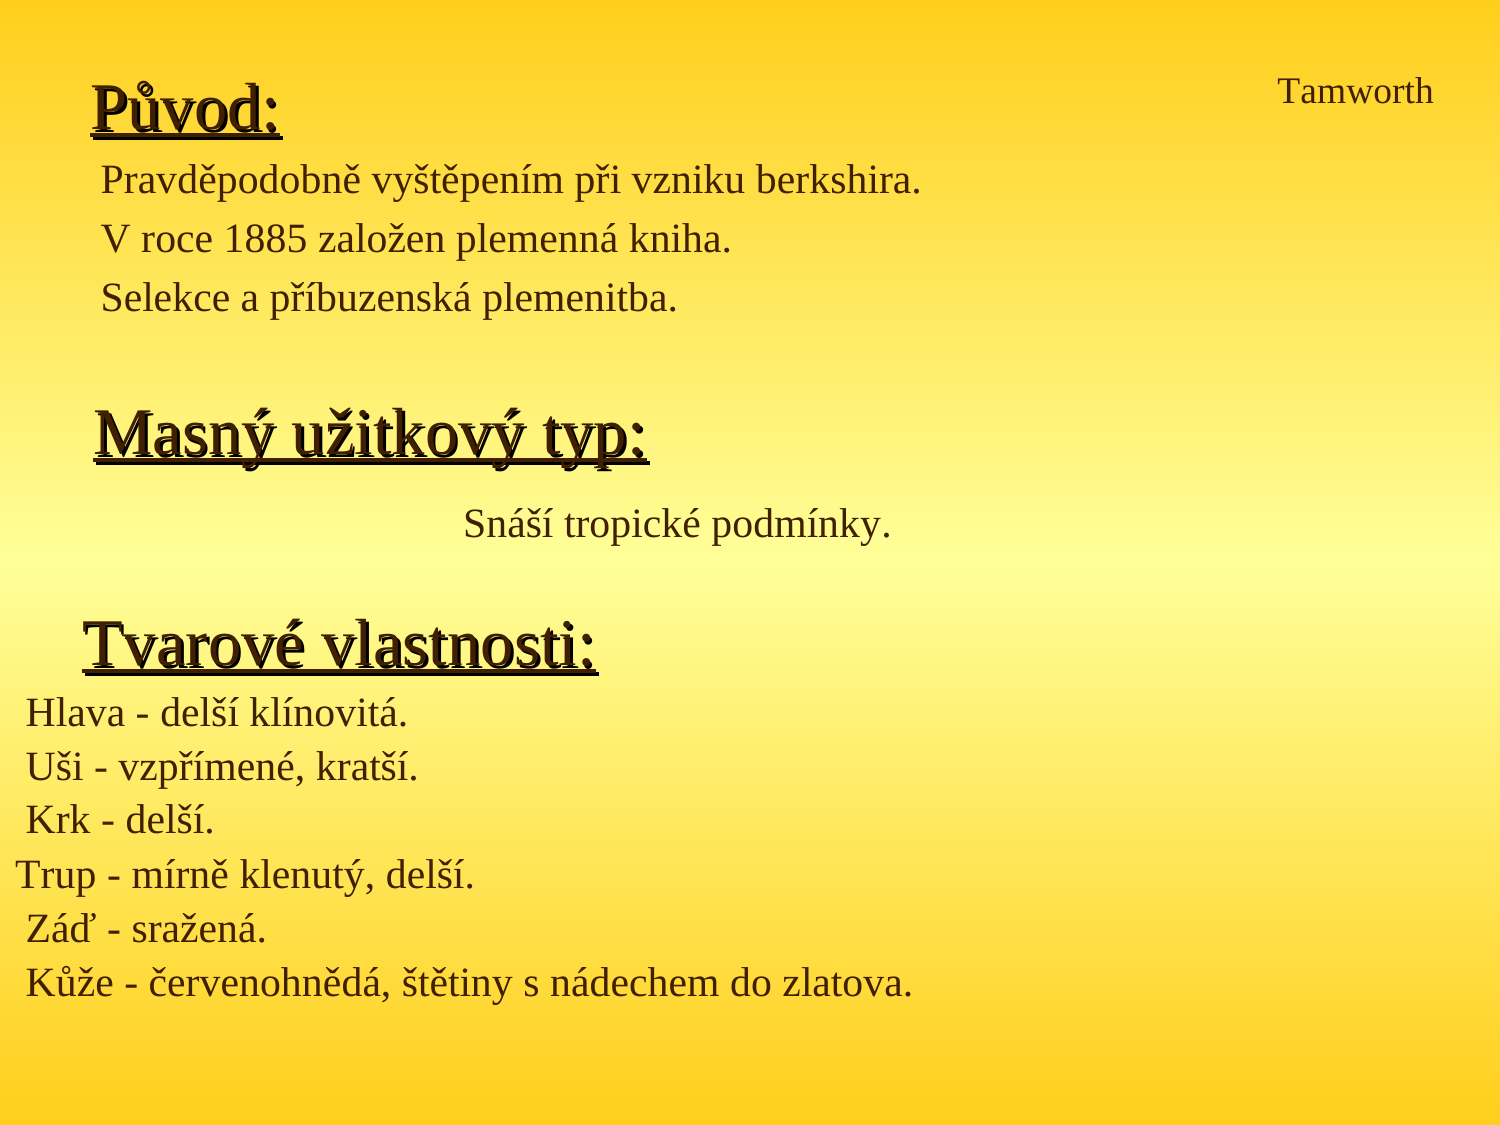

Původ:
 Pravděpodobně vyštěpením při vzniku berkshira.
 V roce 1885 založen plemenná kniha.
 Selekce a příbuzenská plemenitba.
Tamworth
Masný užitkový typ:
 Snáší tropické podmínky.
 Tvarové vlastnosti:
 Hlava - delší klínovitá.
 Uši - vzpřímené, kratší.
 Krk - delší.
Trup - mírně klenutý, delší.
 Záď - sražená.
 Kůže - červenohnědá, štětiny s nádechem do zlatova.